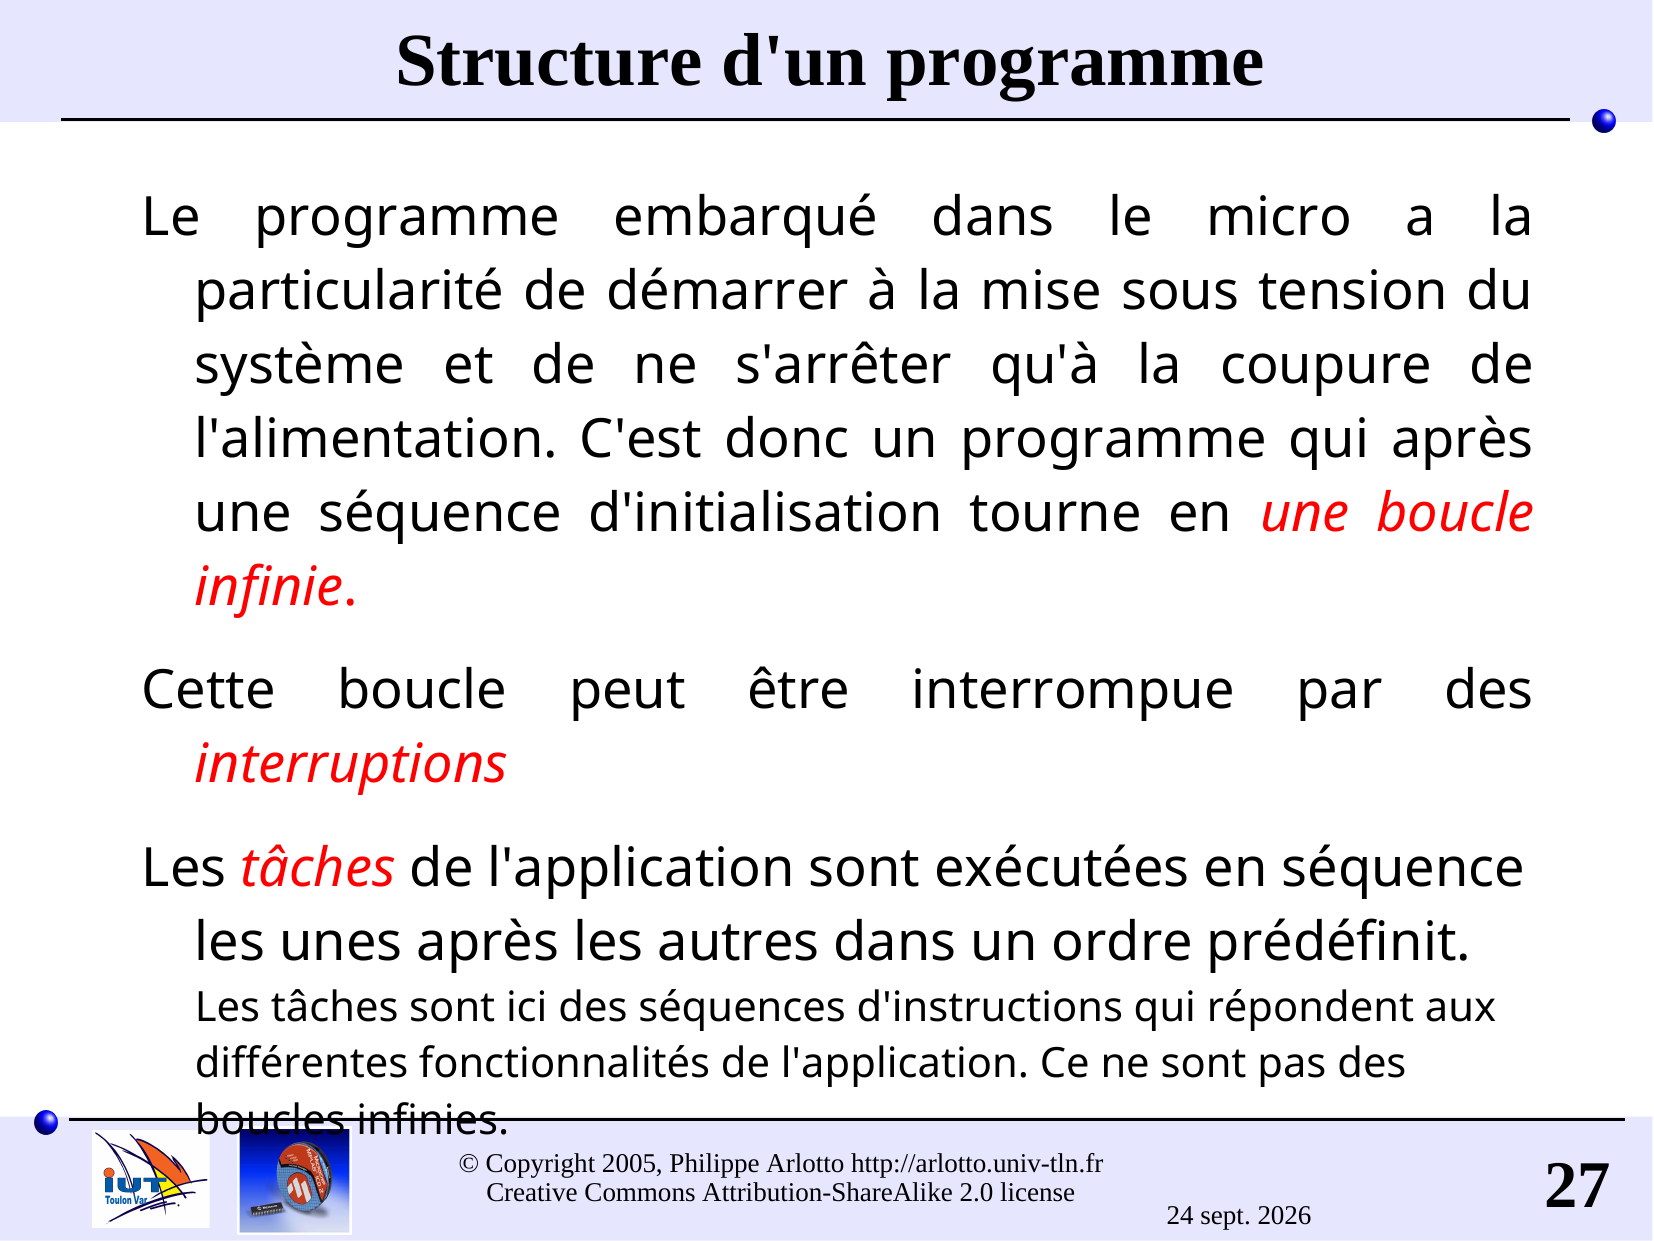

# Structure d'un programme
Le programme embarqué dans le micro a la particularité de démarrer à la mise sous tension du système et de ne s'arrêter qu'à la coupure de l'alimentation. C'est donc un programme qui après une séquence d'initialisation tourne en une boucle infinie.
Cette boucle peut être interrompue par des interruptions
Les tâches de l'application sont exécutées en séquence les unes après les autres dans un ordre prédéfinit.
Les tâches sont ici des séquences d'instructions qui répondent aux différentes fonctionnalités de l'application. Ce ne sont pas des boucles infinies.